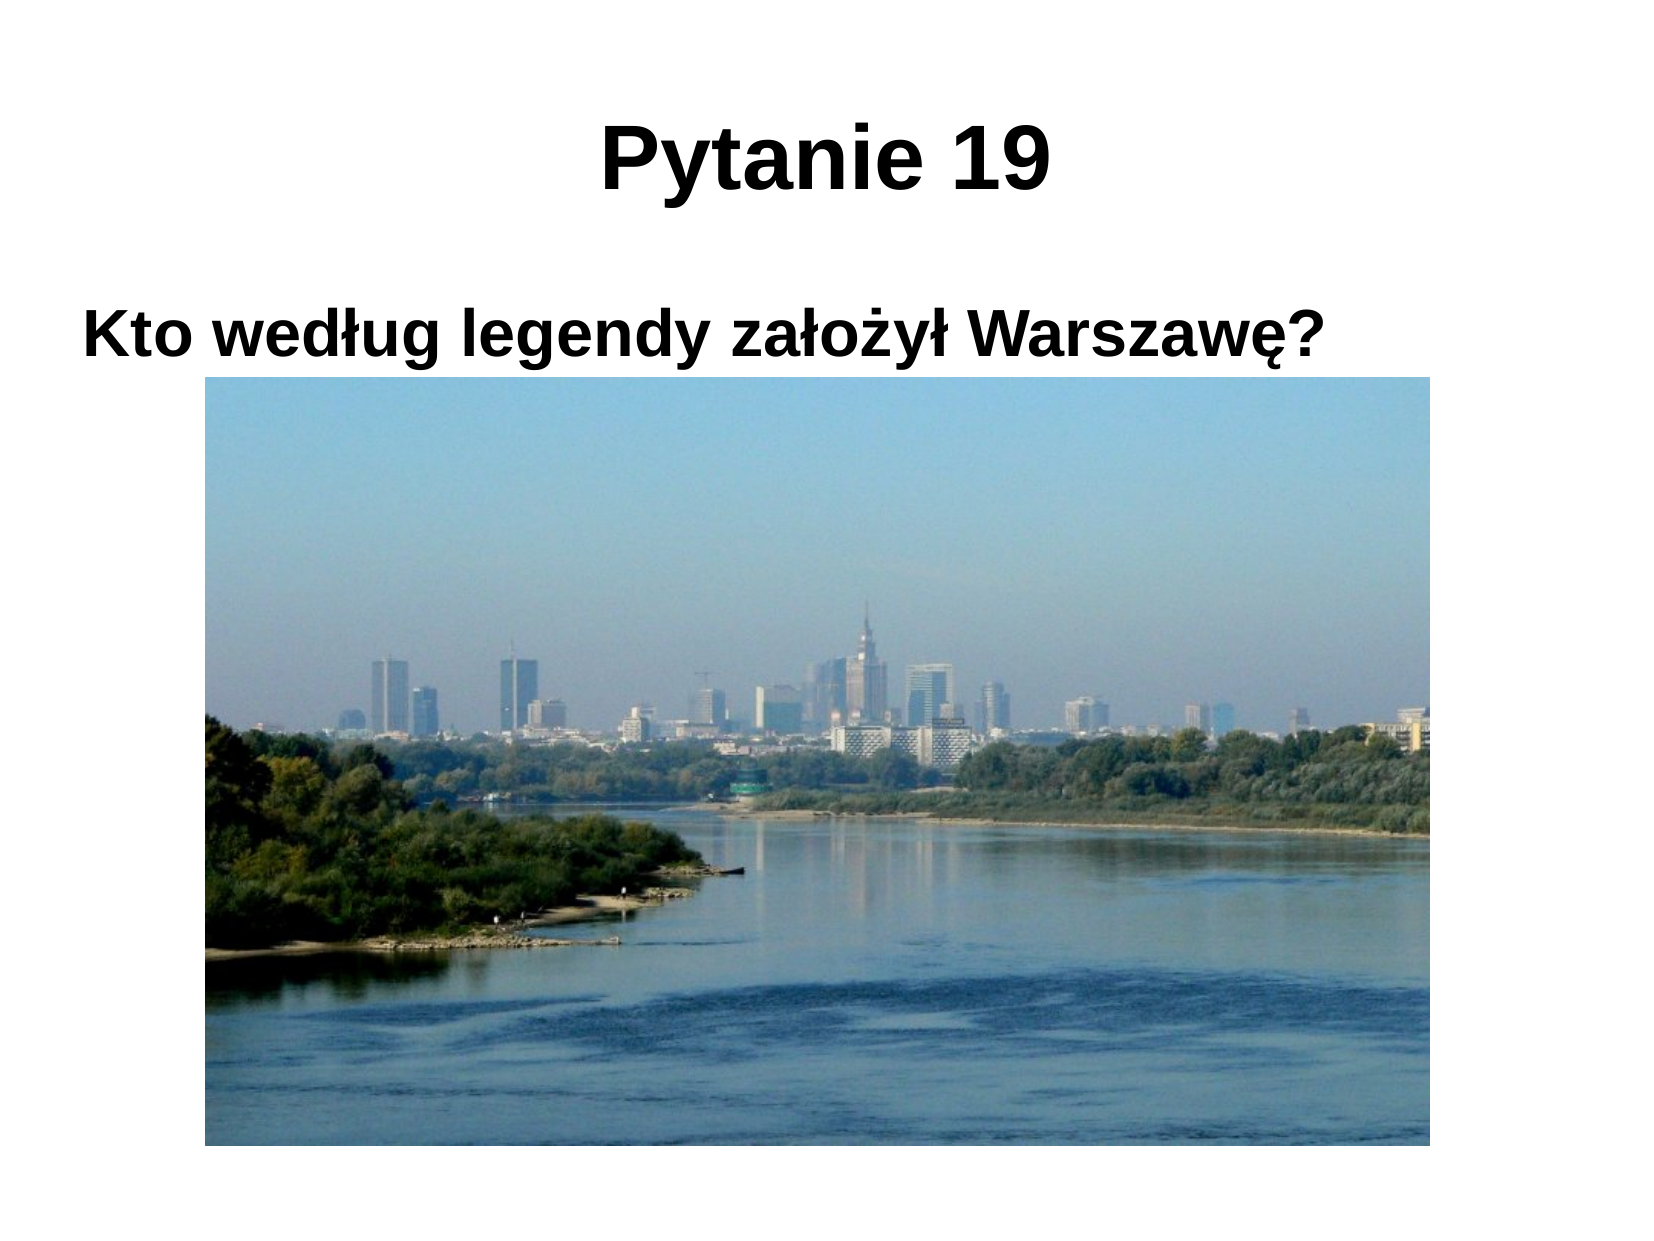

# Pytanie 19
Kto według legendy założył Warszawę?